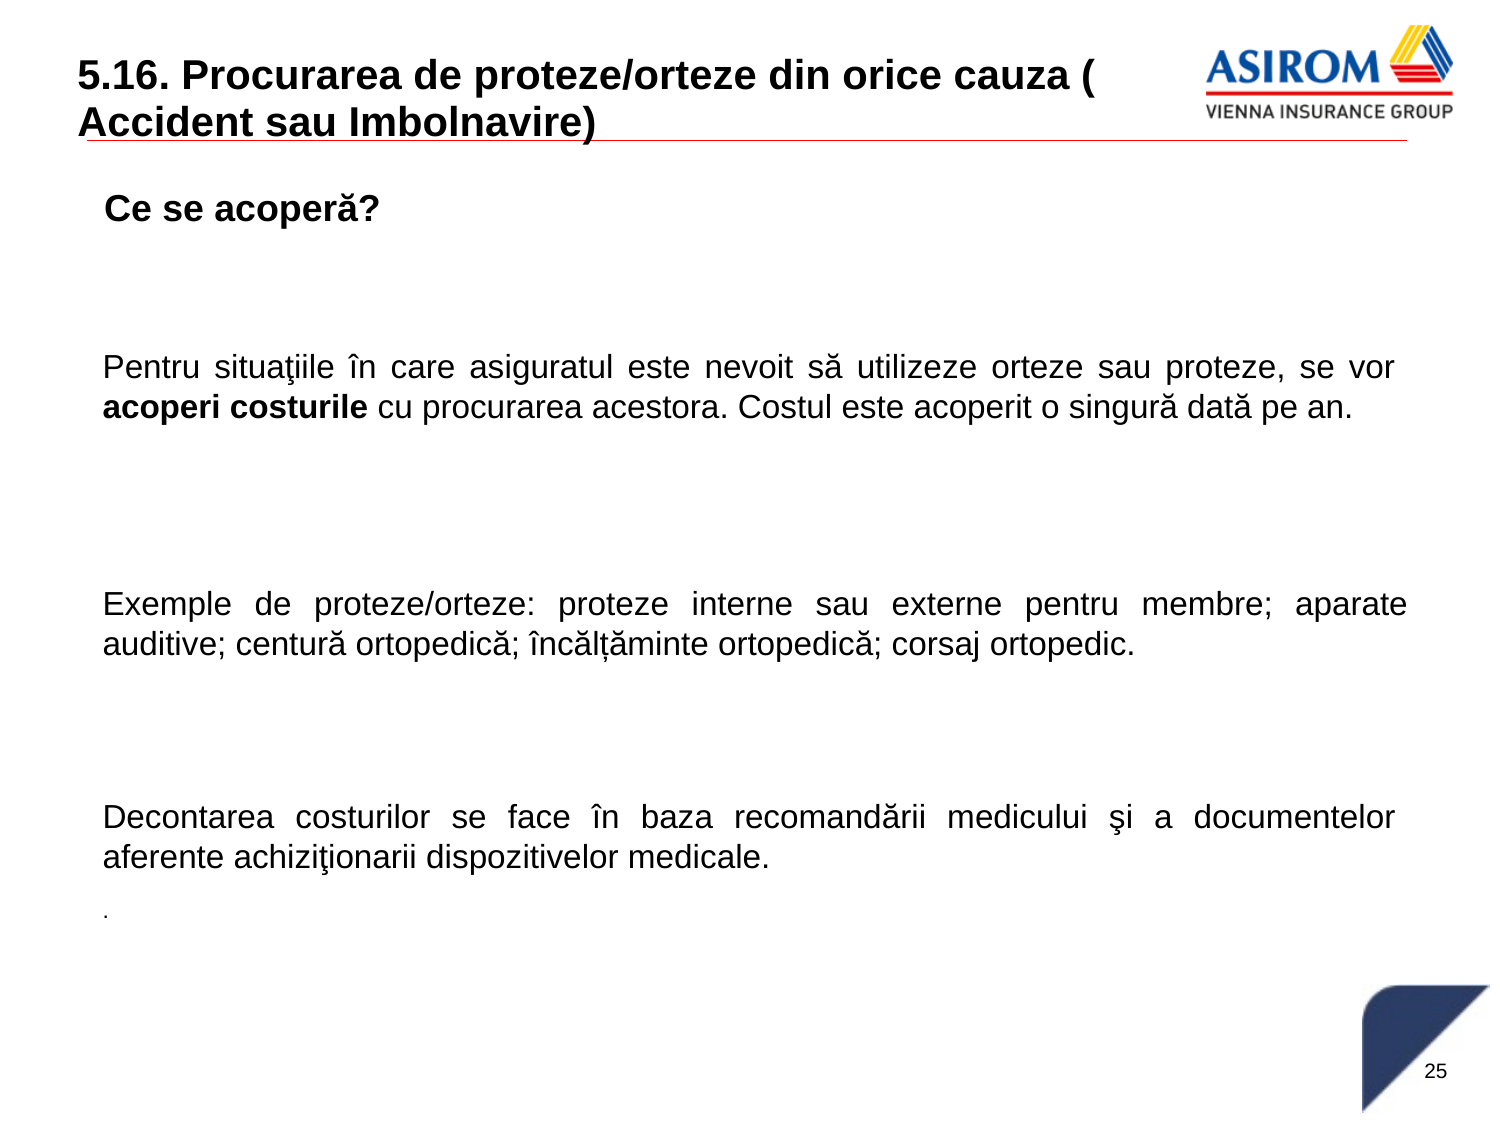

5.16. Procurarea de proteze/orteze din orice cauza (
Accident sau Imbolnavire)
Ce se acoperă?
Pentru situaţiile în care asiguratul este nevoit să utilizeze orteze sau proteze, se vor acoperi costurile cu procurarea acestora. Costul este acoperit o singură dată pe an.
Exemple de proteze/orteze: proteze interne sau externe pentru membre; aparate auditive; centură ortopedică; încălțăminte ortopedică; corsaj ortopedic.
Decontarea costurilor se face în baza recomandării medicului şi a documentelor aferente achiziţionarii dispozitivelor medicale.
.